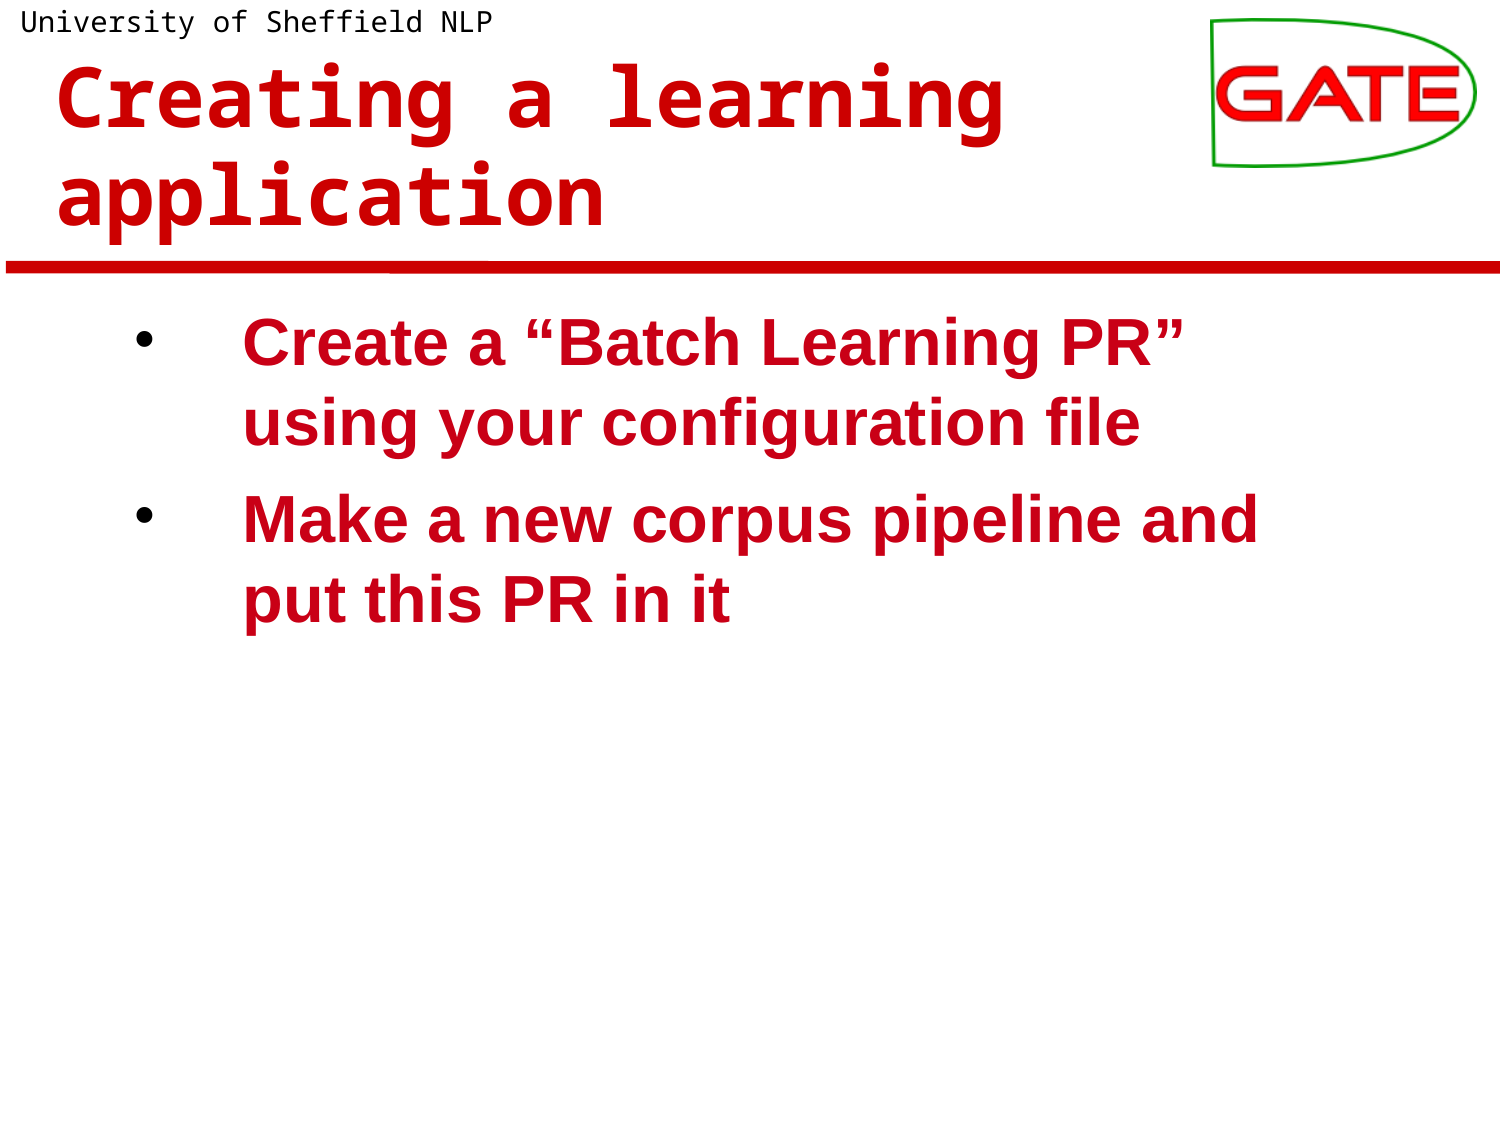

# Creating a learning application
Create a “Batch Learning PR” using your configuration file
Make a new corpus pipeline and put this PR in it